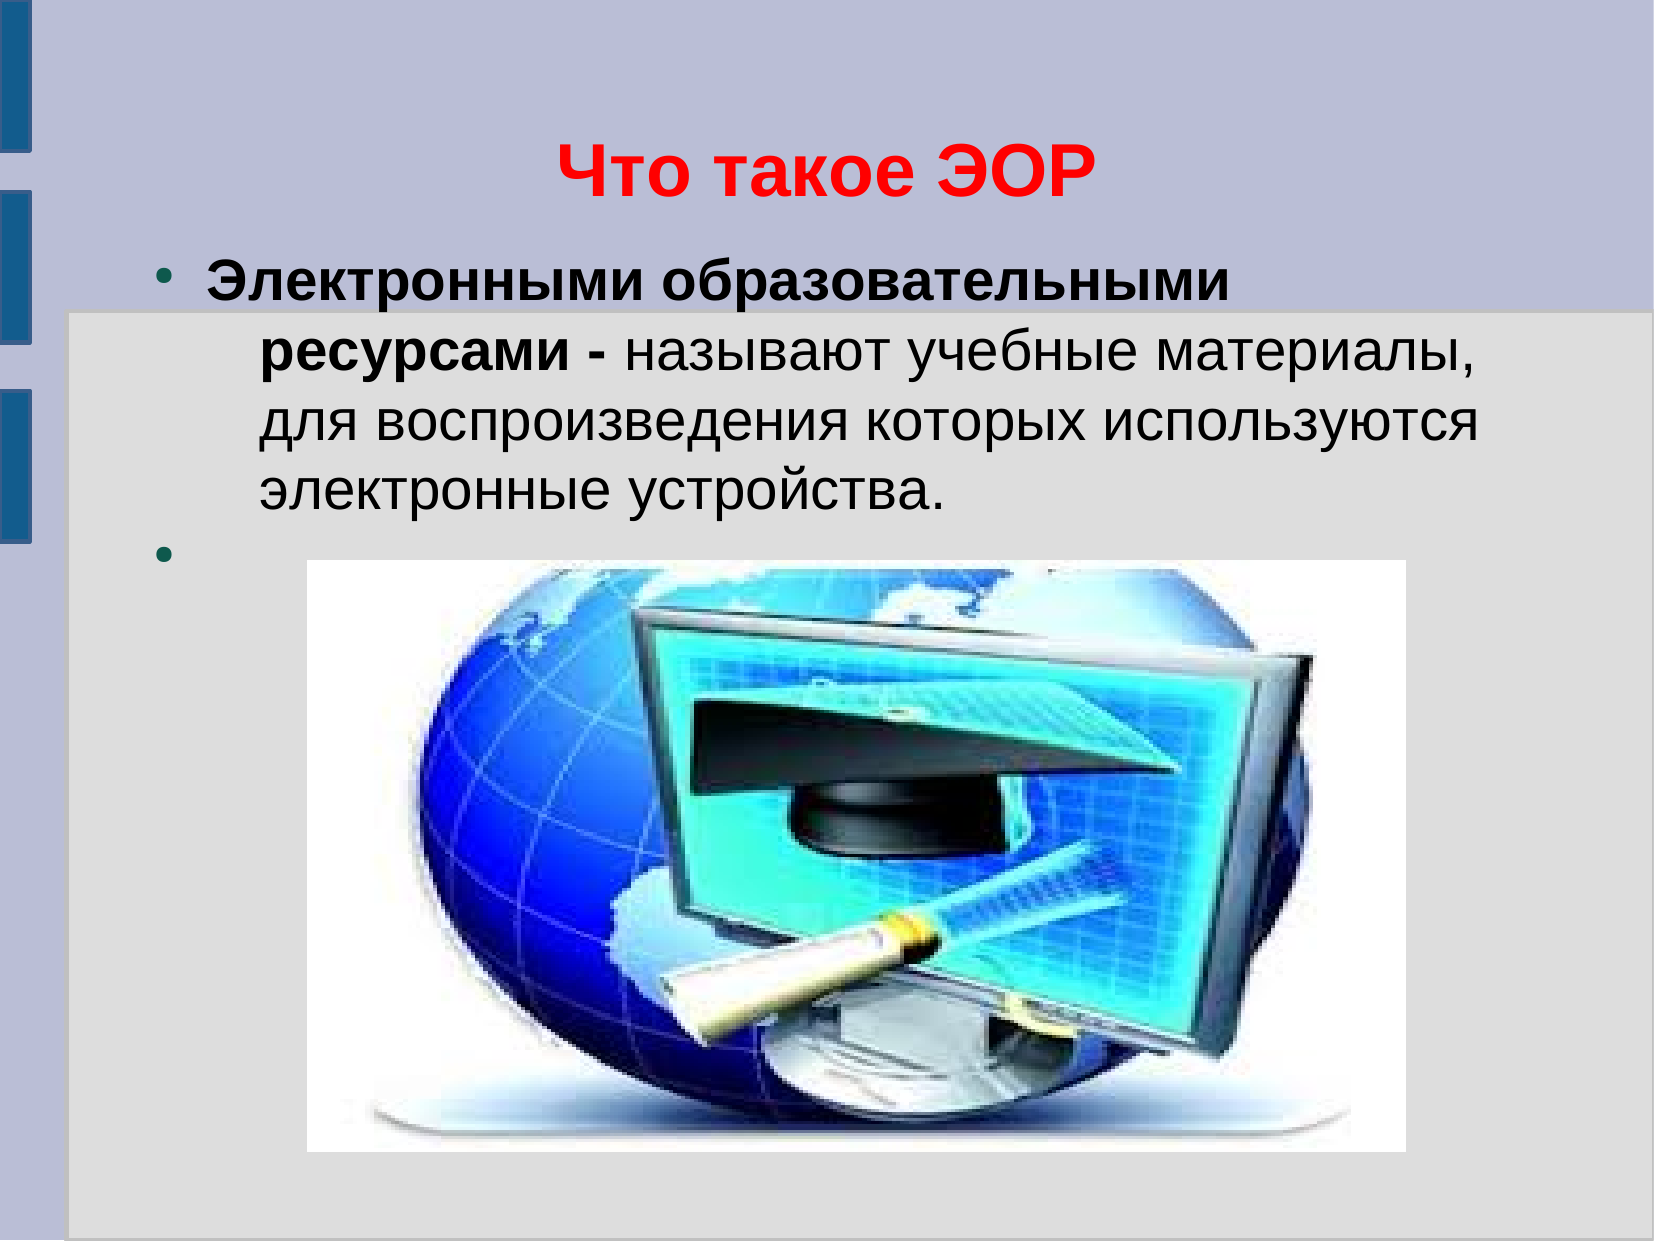

# Что такое ЭОР
Электронными образовательными ресурсами - называют учебные материалы, для воспроизведения которых используются электронные устройства.